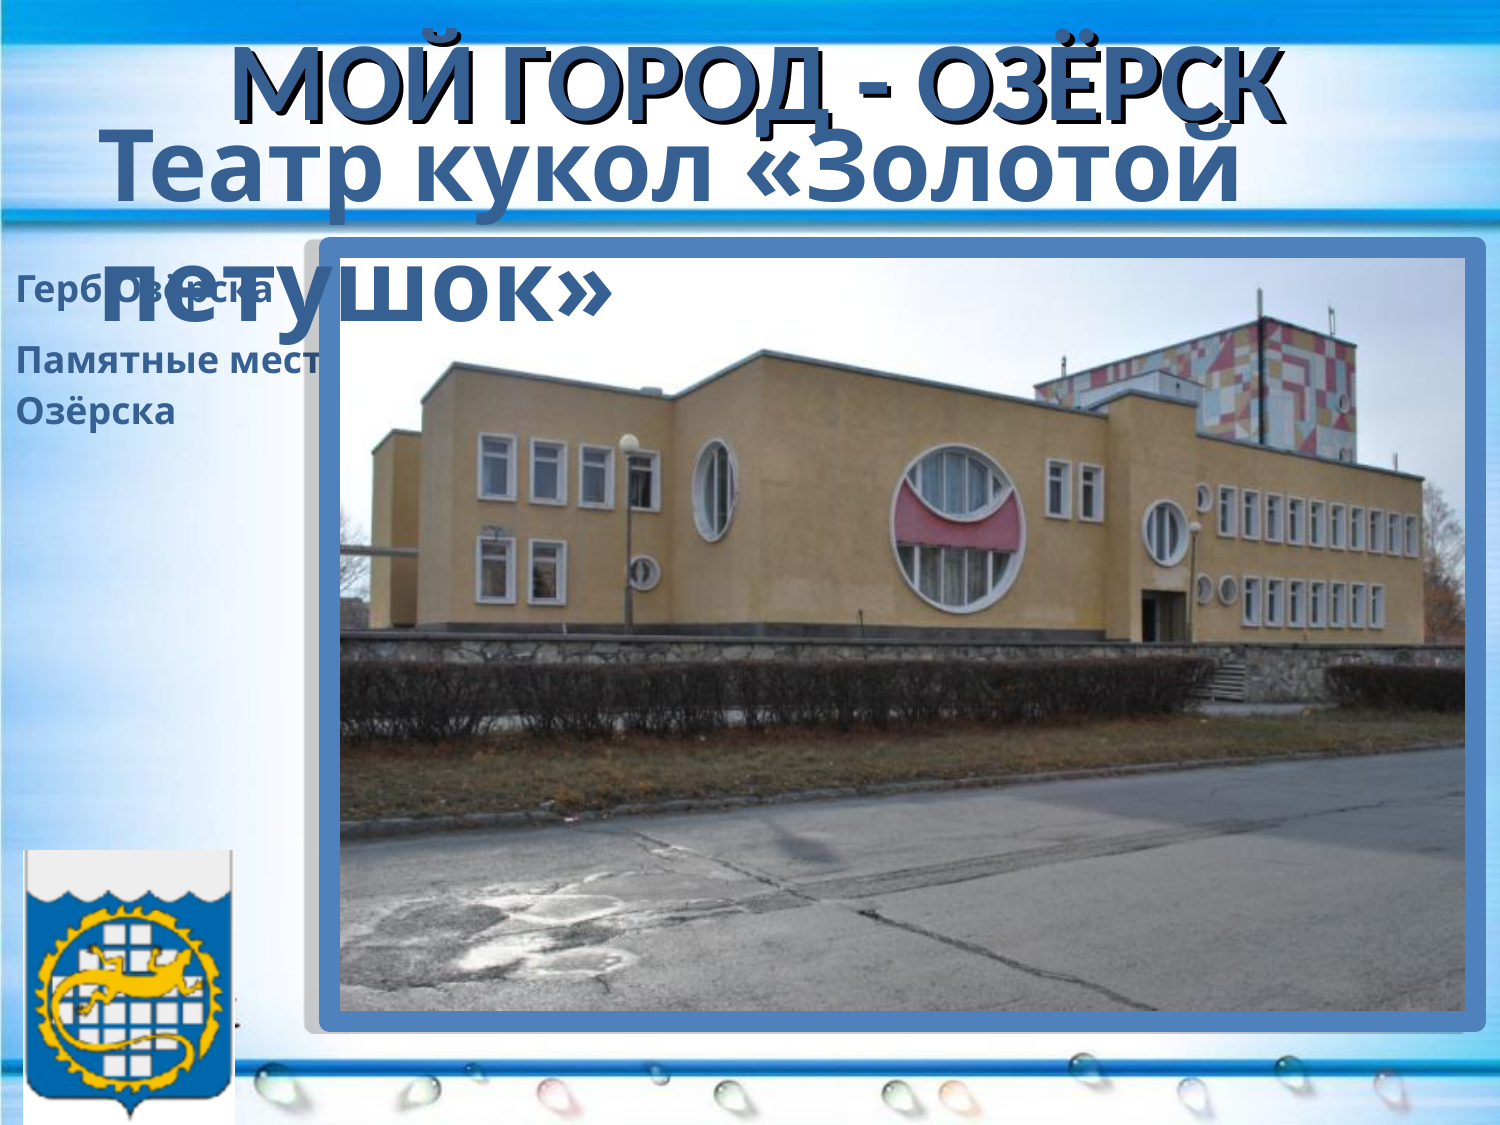

Мой город - Озёрск
Театр кукол «Золотой петушок»
Герб Озёрска
В доме том большом, красивом
Куклы пляшут, говорят.
Песни там поют на ширме
Это …
Памятные места
Озёрска